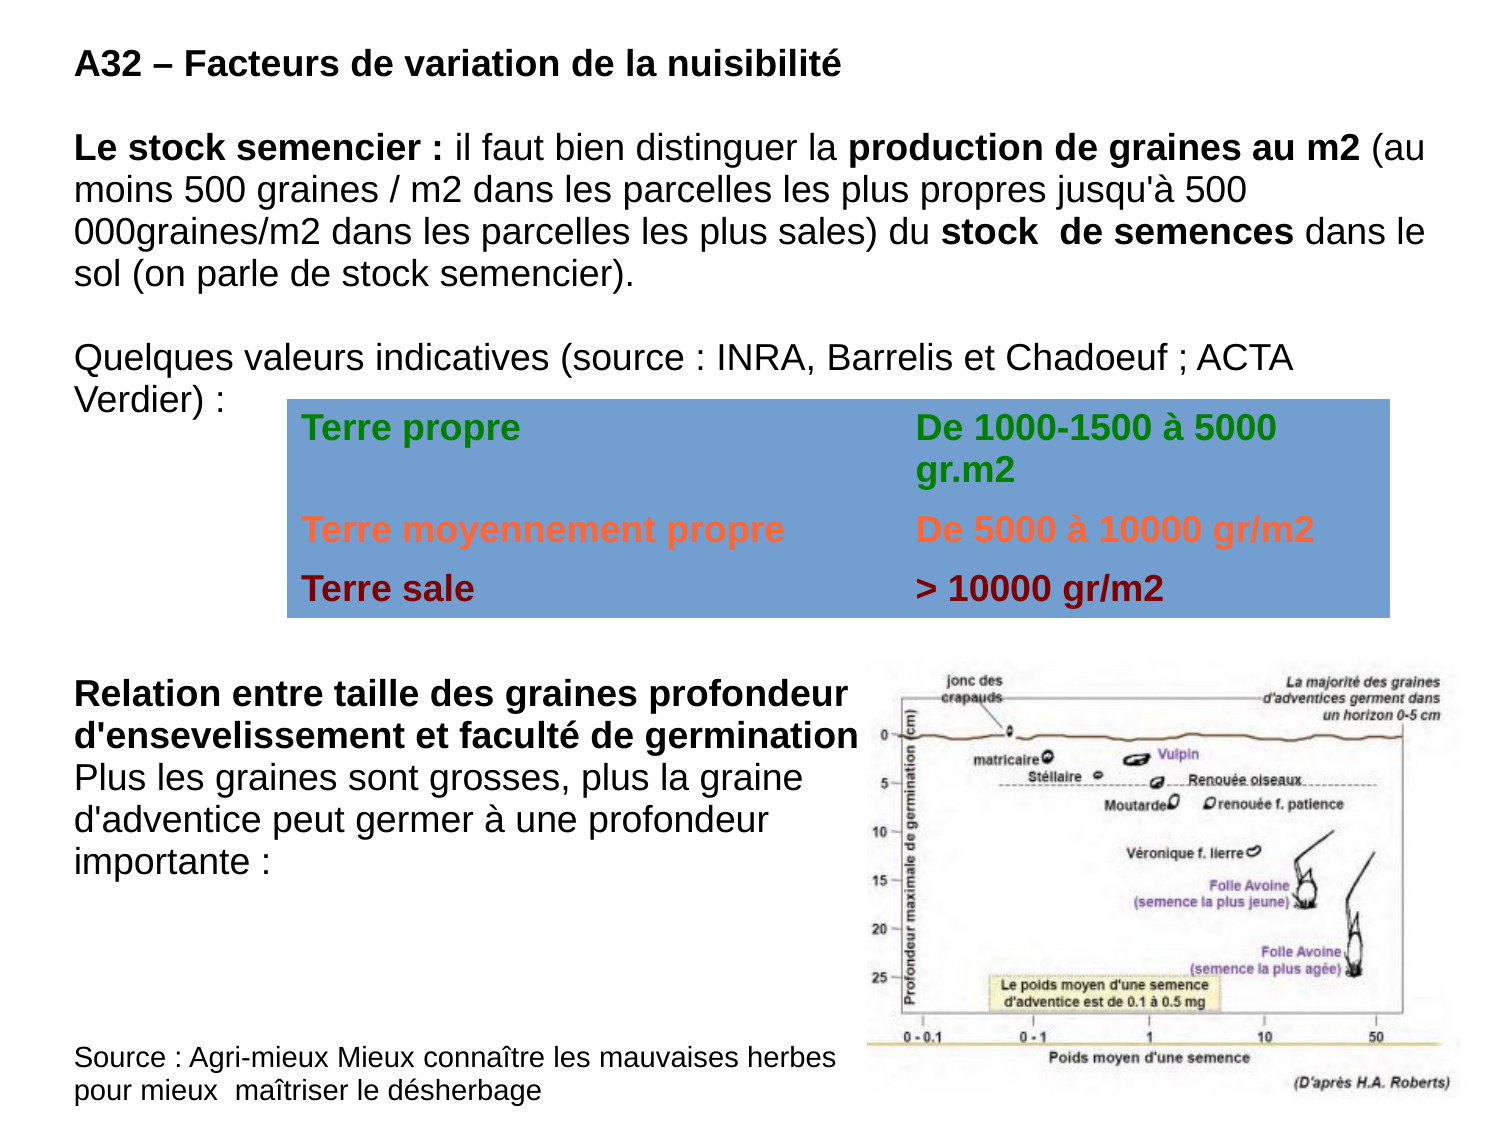

A32 – Facteurs de variation de la nuisibilité
Le stock semencier : il faut bien distinguer la production de graines au m2 (au moins 500 graines / m2 dans les parcelles les plus propres jusqu'à 500 000graines/m2 dans les parcelles les plus sales) du stock de semences dans le sol (on parle de stock semencier).
Quelques valeurs indicatives (source : INRA, Barrelis et Chadoeuf ; ACTA Verdier) :
Relation entre taille des graines profondeur
d'ensevelissement et faculté de germination
Plus les graines sont grosses, plus la graine
d'adventice peut germer à une profondeur
importante :
| Terre propre | De 1000-1500 à 5000 gr.m2 |
| --- | --- |
| Terre moyennement propre | De 5000 à 10000 gr/m2 |
| Terre sale | > 10000 gr/m2 |
Source : Agri-mieux Mieux connaître les mauvaises herbes pour mieux maîtriser le désherbage